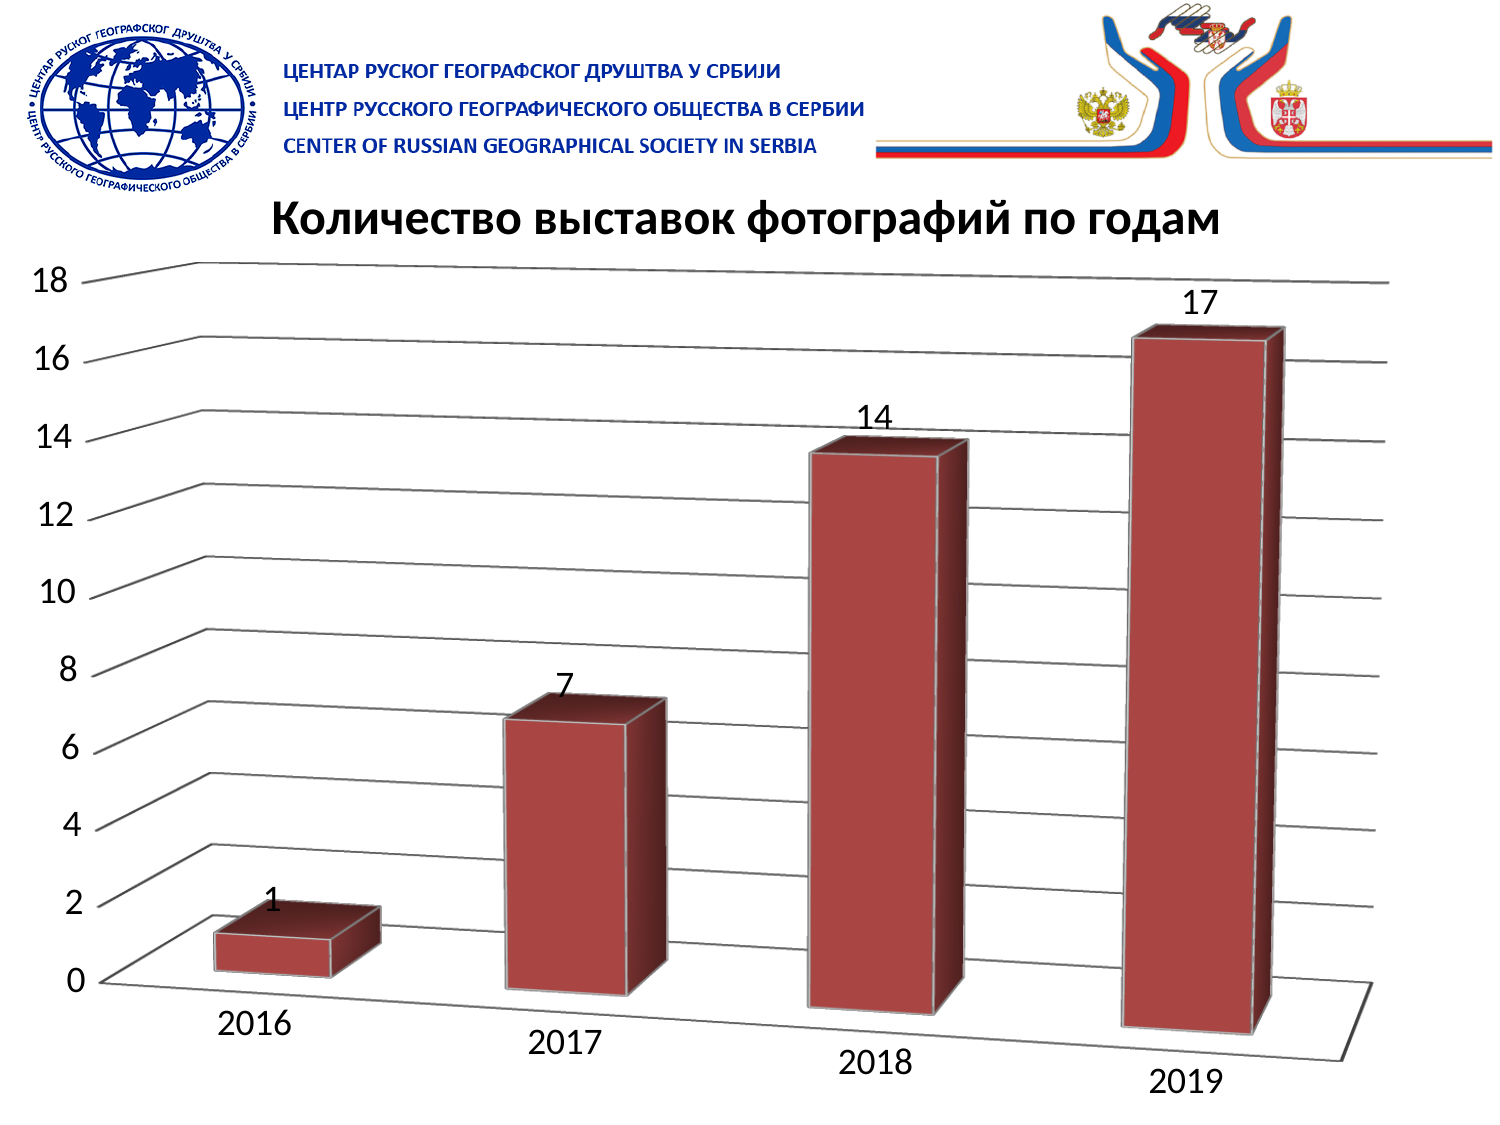

Количество выставок фотографий по годам
[unsupported chart]